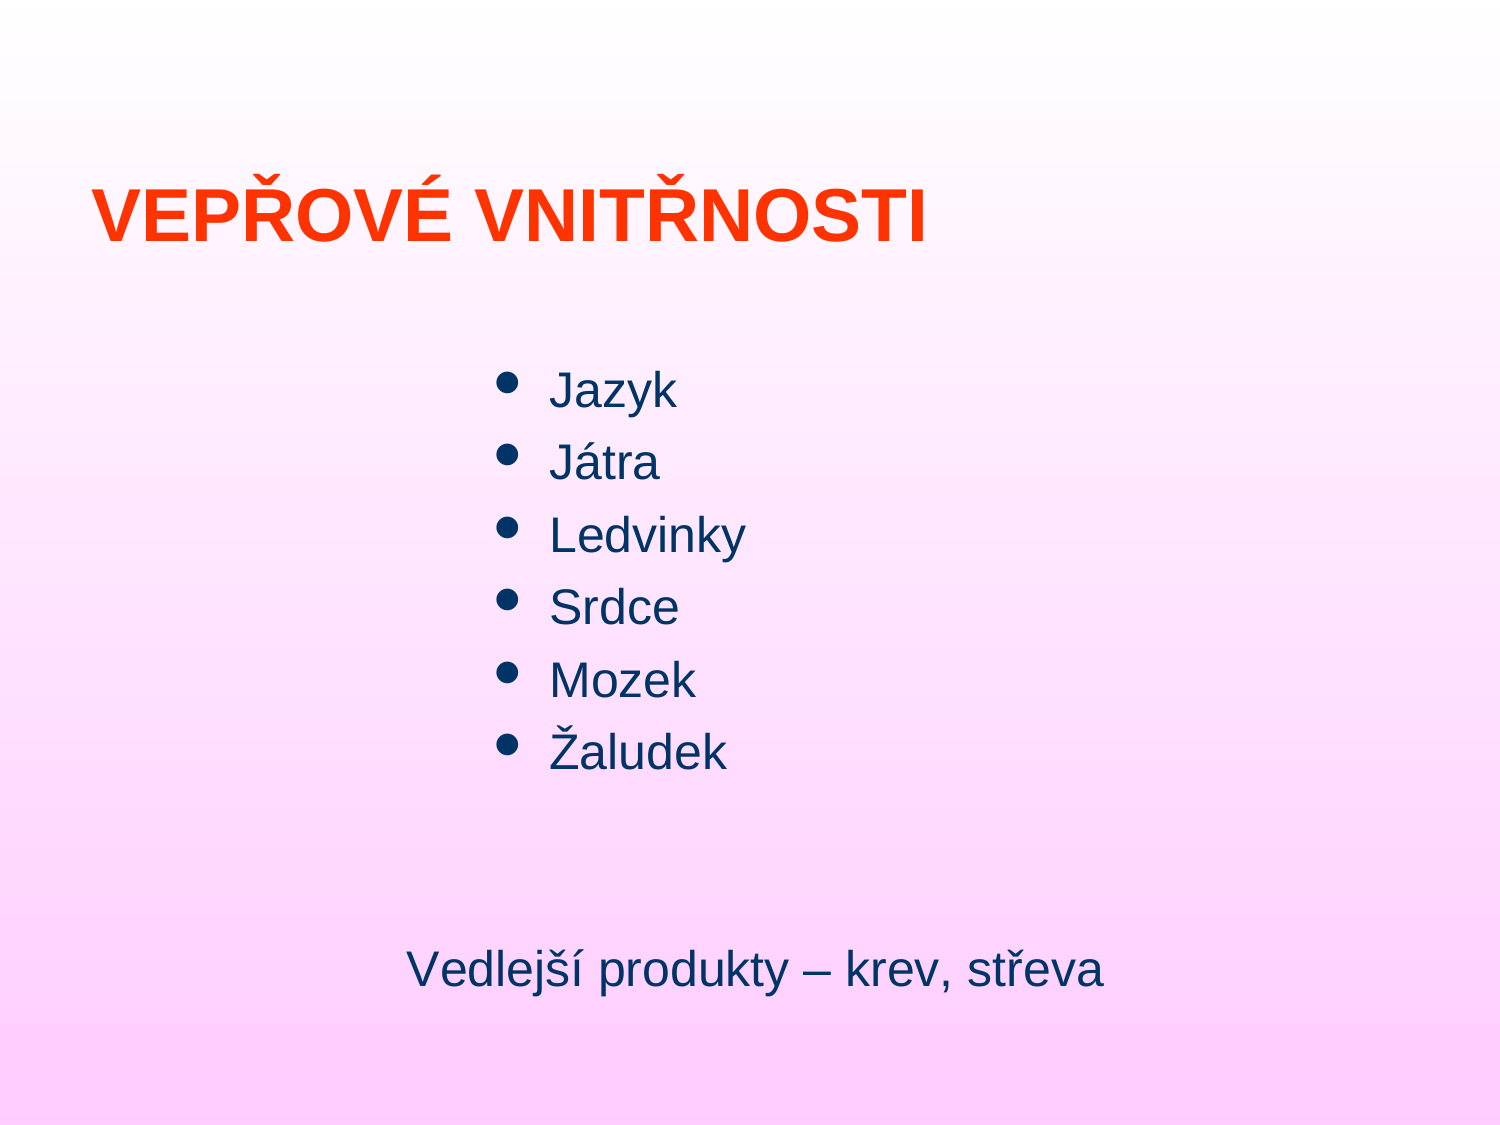

# VEPŘOVÉ VNITŘNOSTI
Jazyk
Játra
Ledvinky
Srdce
Mozek
Žaludek
Vedlejší produkty – krev, střeva